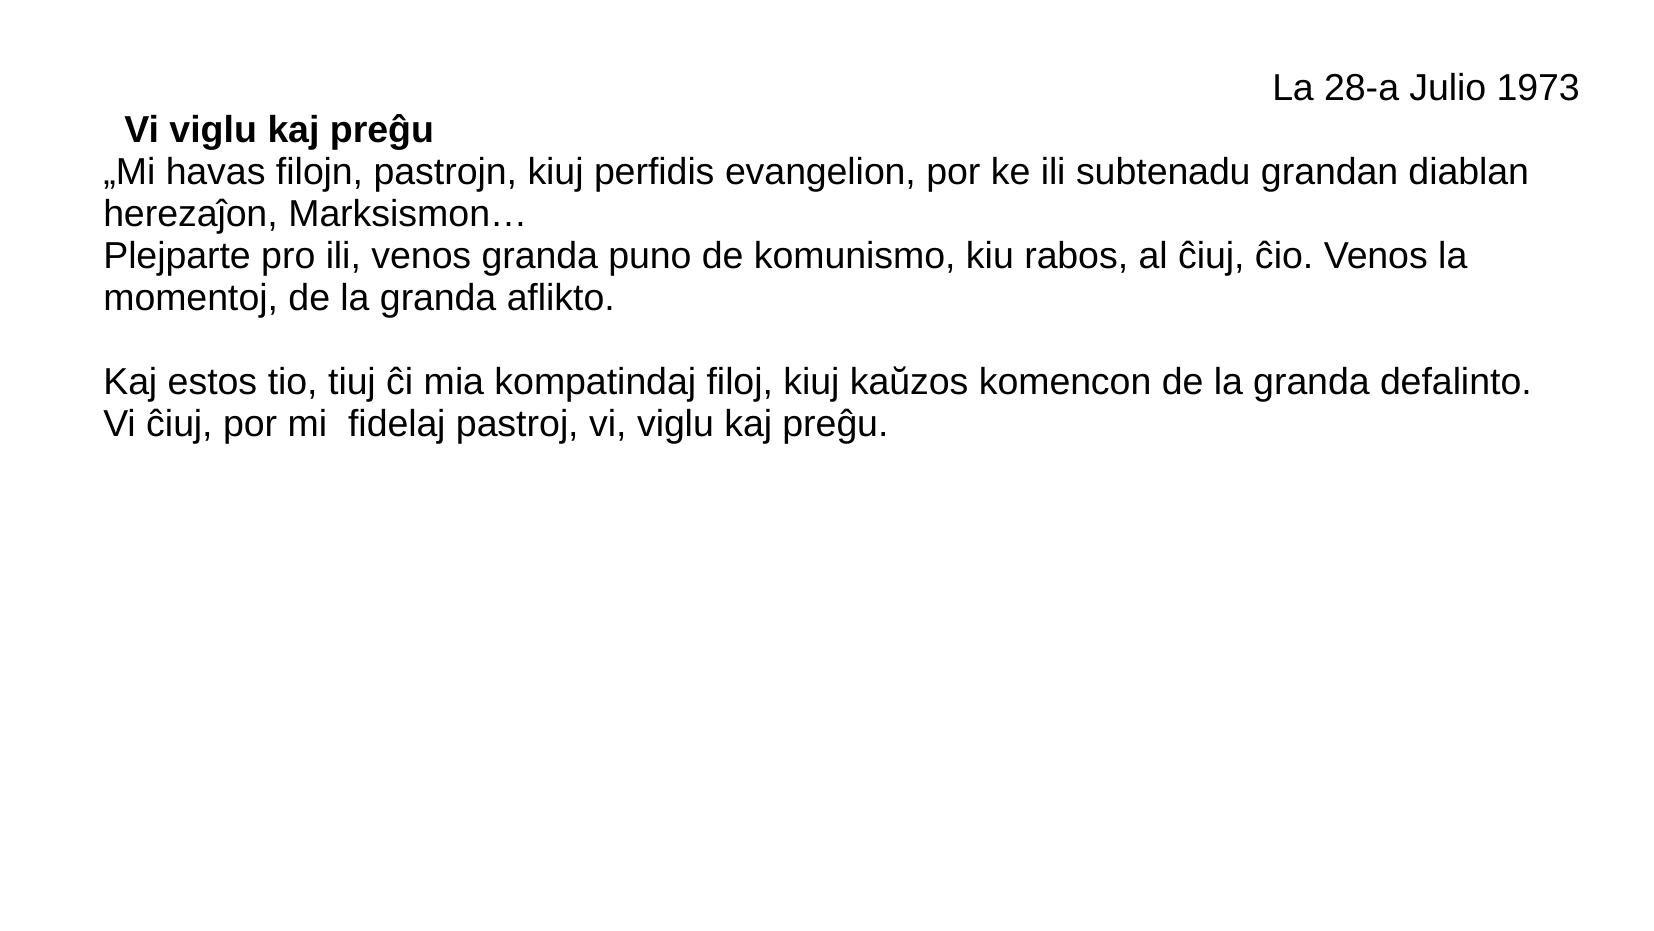

La 28-a Julio 1973
 Vi viglu kaj preĝu
„Mi havas filojn, pastrojn, kiuj perfidis evangelion, por ke ili subtenadu grandan diablan herezaĵon, Marksismon…
Plejparte pro ili, venos granda puno de komunismo, kiu rabos, al ĉiuj, ĉio. Venos la momentoj, de la granda aflikto.
Kaj estos tio, tiuj ĉi mia kompatindaj filoj, kiuj kaŭzos komencon de la granda defalinto.
Vi ĉiuj, por mi fidelaj pastroj, vi, viglu kaj preĝu.